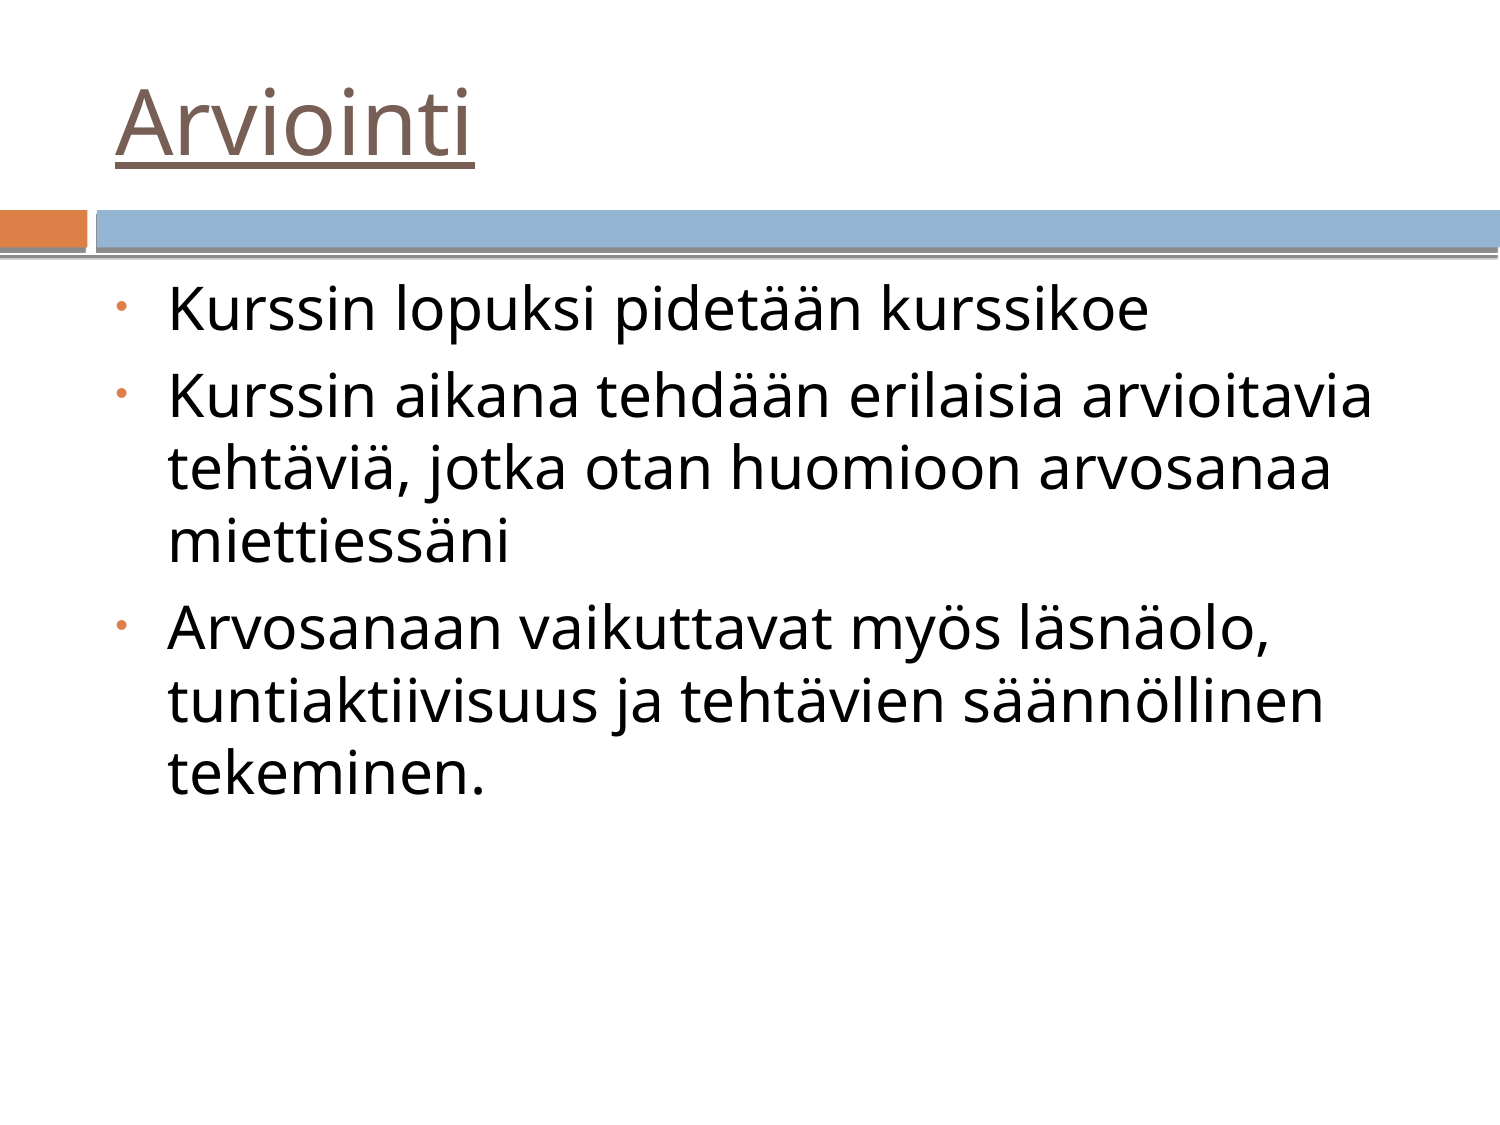

# Arviointi
Kurssin lopuksi pidetään kurssikoe
Kurssin aikana tehdään erilaisia arvioitavia tehtäviä, jotka otan huomioon arvosanaa miettiessäni
Arvosanaan vaikuttavat myös läsnäolo, tuntiaktiivisuus ja tehtävien säännöllinen tekeminen.